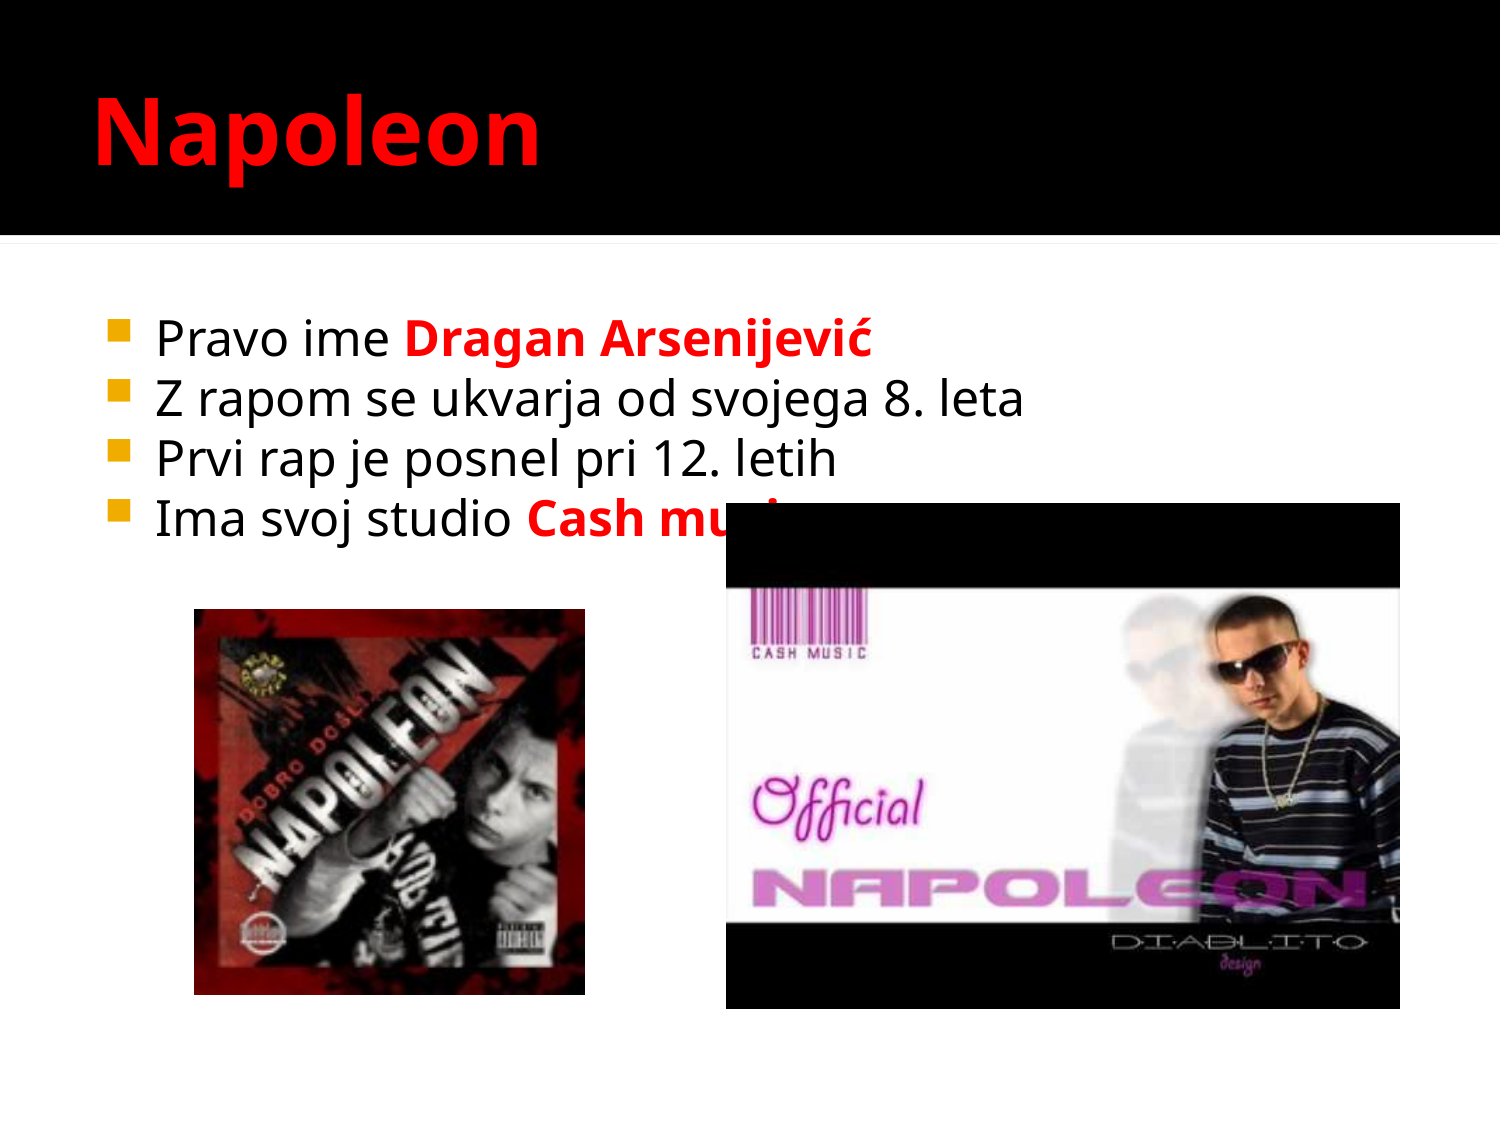

# Napoleon
Pravo ime Dragan Arsenijević
Z rapom se ukvarja od svojega 8. leta
Prvi rap je posnel pri 12. letih
Ima svoj studio Cash music